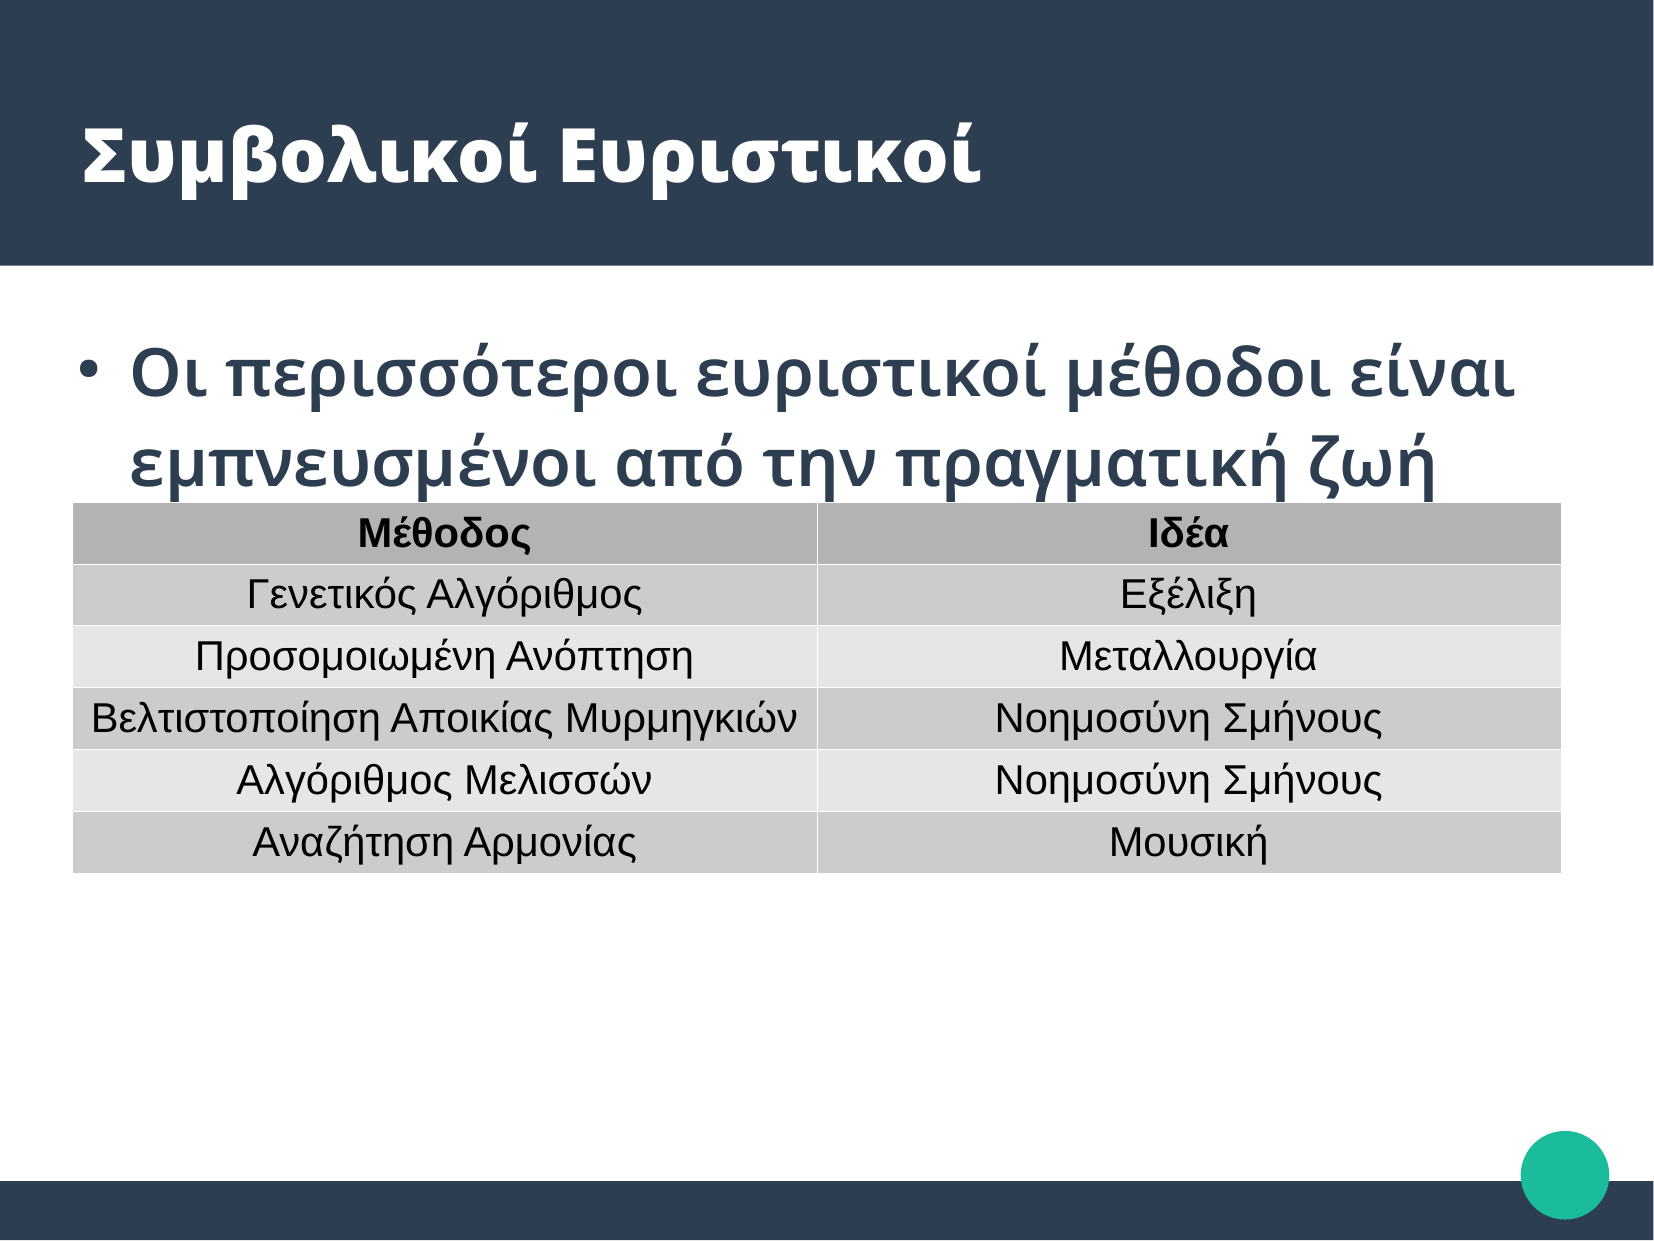

# Συμβολικοί Ευριστικοί
Οι περισσότεροι ευριστικοί μέθοδοι είναι εμπνευσμένοι από την πραγματική ζωή
| Μέθοδος | Ιδέα |
| --- | --- |
| Γενετικός Αλγόριθμος | Εξέλιξη |
| Προσομοιωμένη Ανόπτηση | Μεταλλουργία |
| Βελτιστοποίηση Αποικίας Μυρμηγκιών | Νοημοσύνη Σμήνους |
| Αλγόριθμος Μελισσών | Νοημοσύνη Σμήνους |
| Αναζήτηση Αρμονίας | Μουσική |